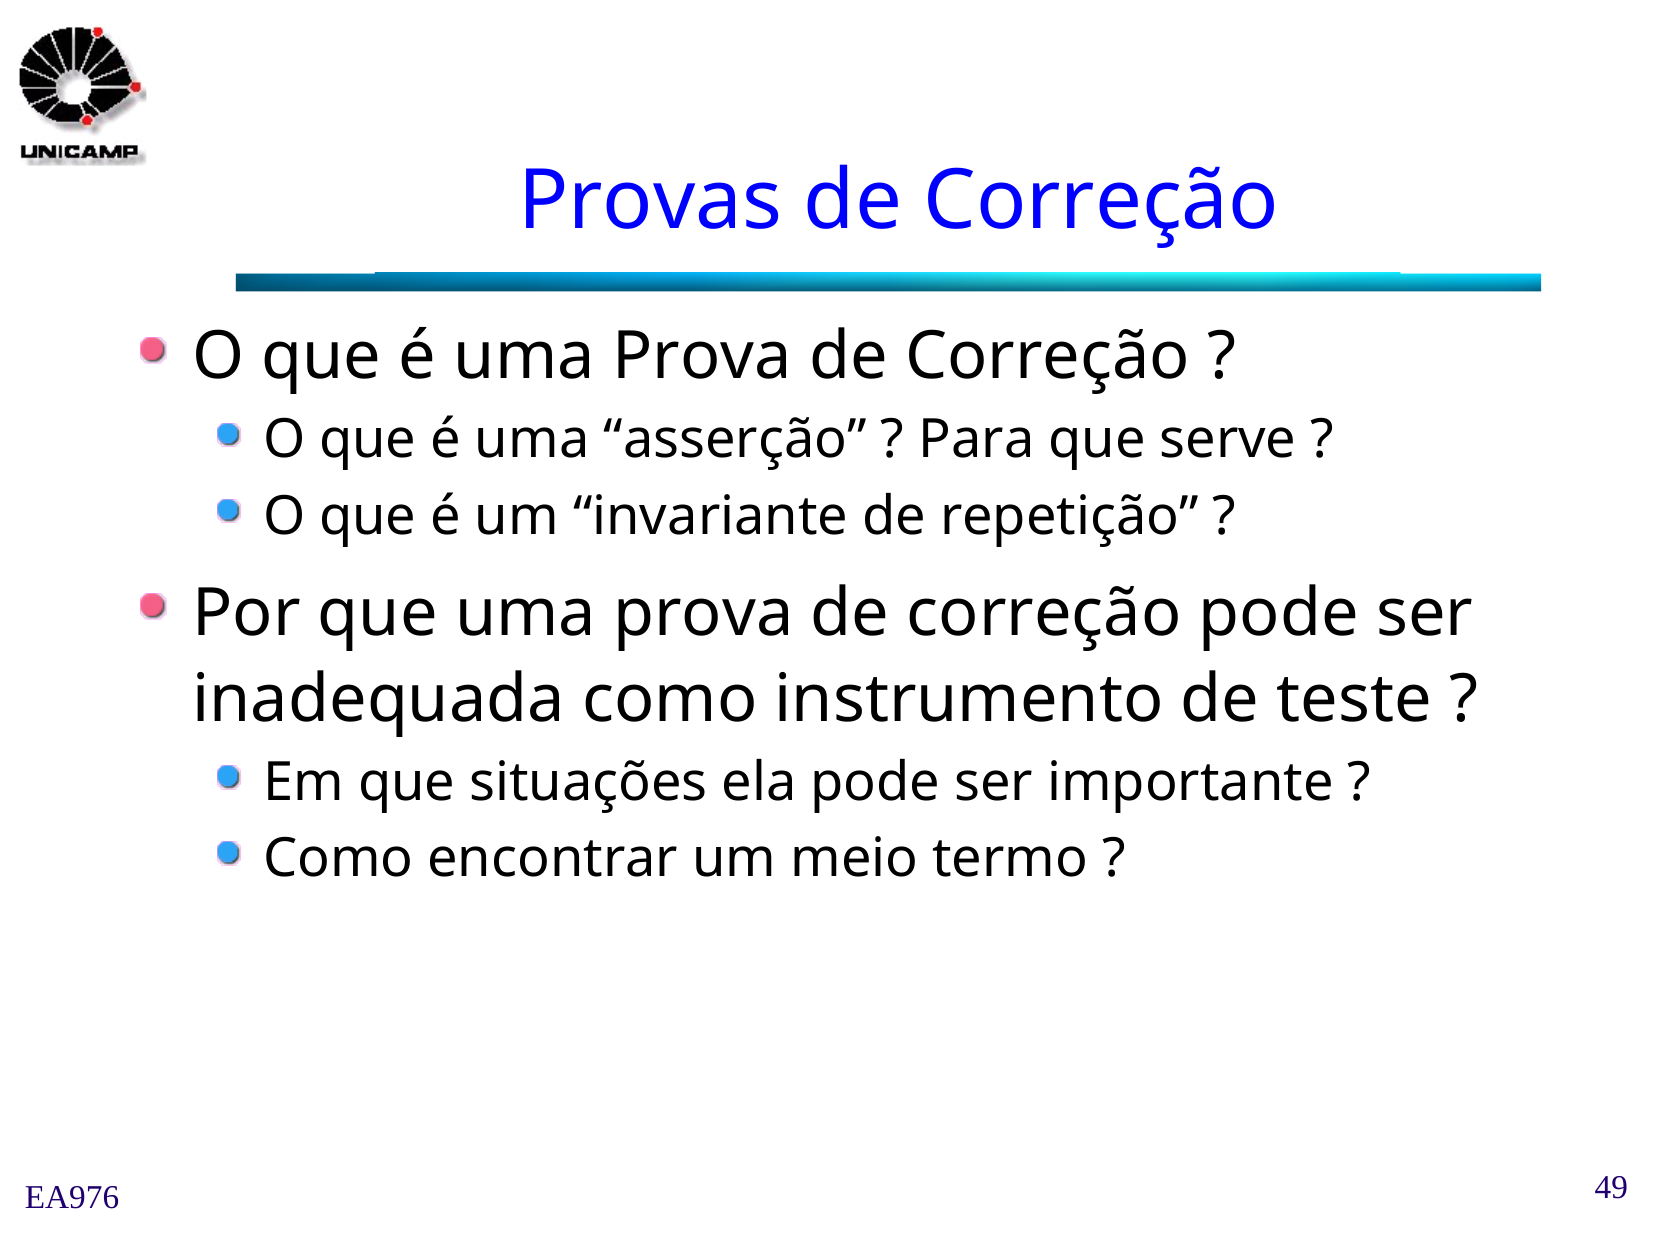

# Provas de Correção
O que é uma Prova de Correção ?
O que é uma “asserção” ? Para que serve ?
O que é um “invariante de repetição” ?
Por que uma prova de correção pode ser inadequada como instrumento de teste ?
Em que situações ela pode ser importante ?
Como encontrar um meio termo ?
49